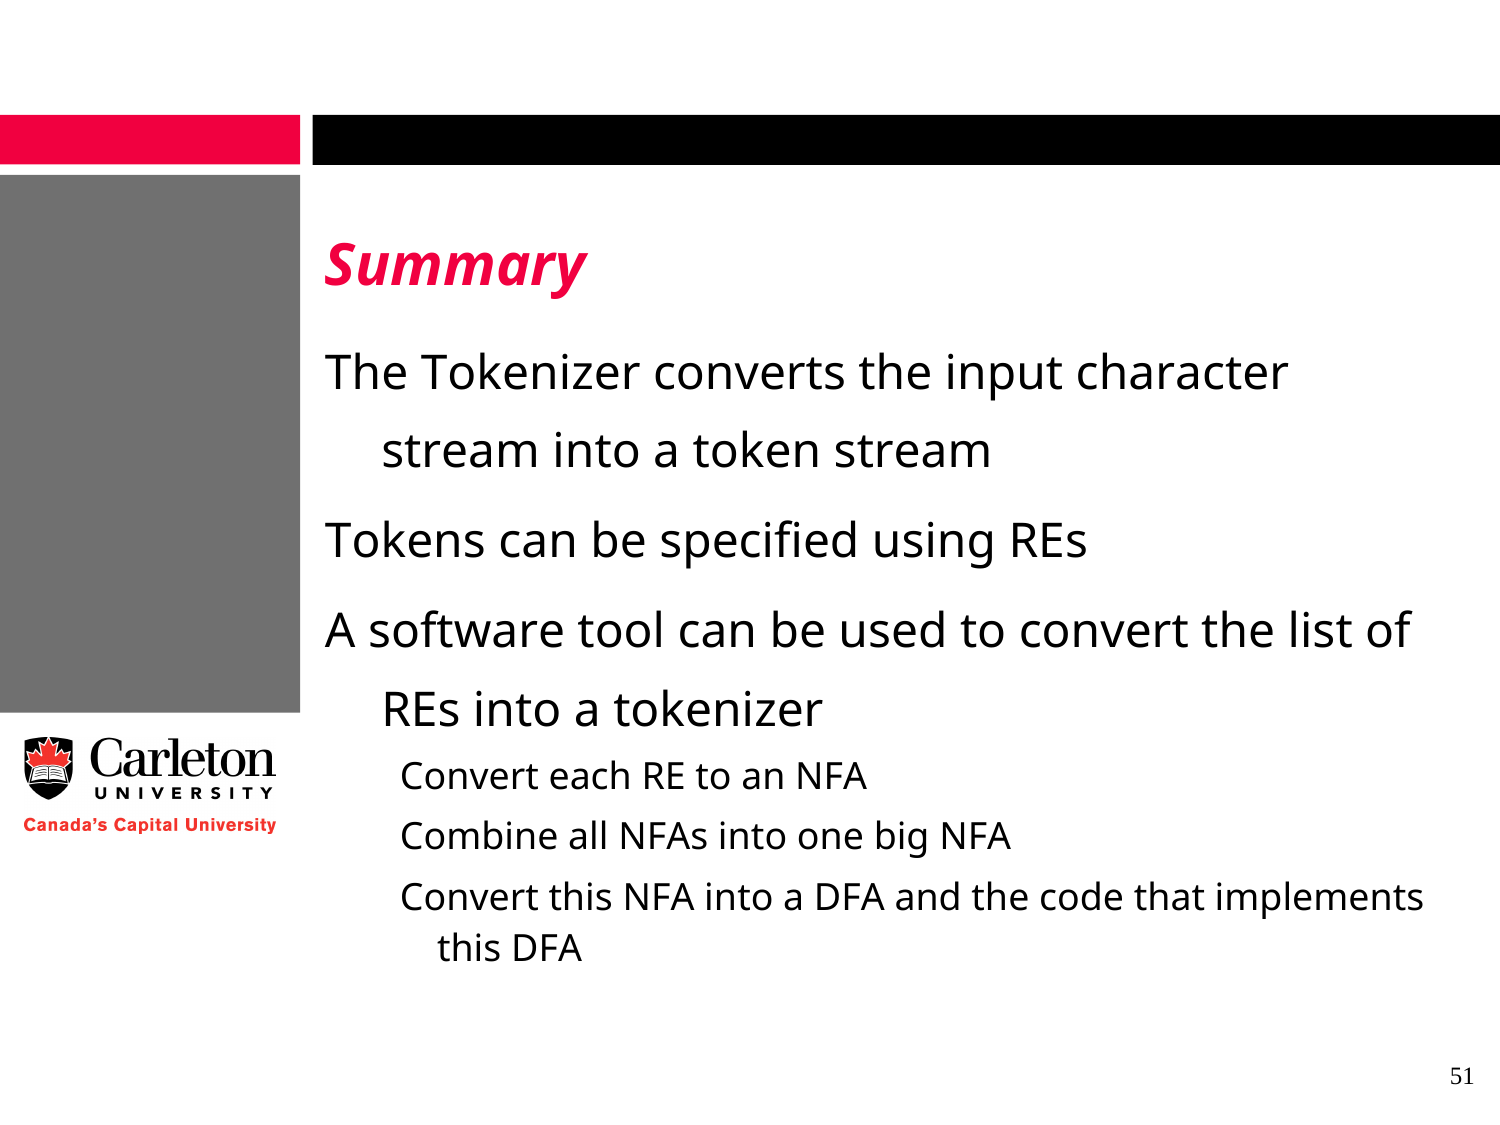

# Summary
The Tokenizer converts the input character stream into a token stream
Tokens can be specified using REs
A software tool can be used to convert the list of REs into a tokenizer
Convert each RE to an NFA
Combine all NFAs into one big NFA
Convert this NFA into a DFA and the code that implements this DFA
51